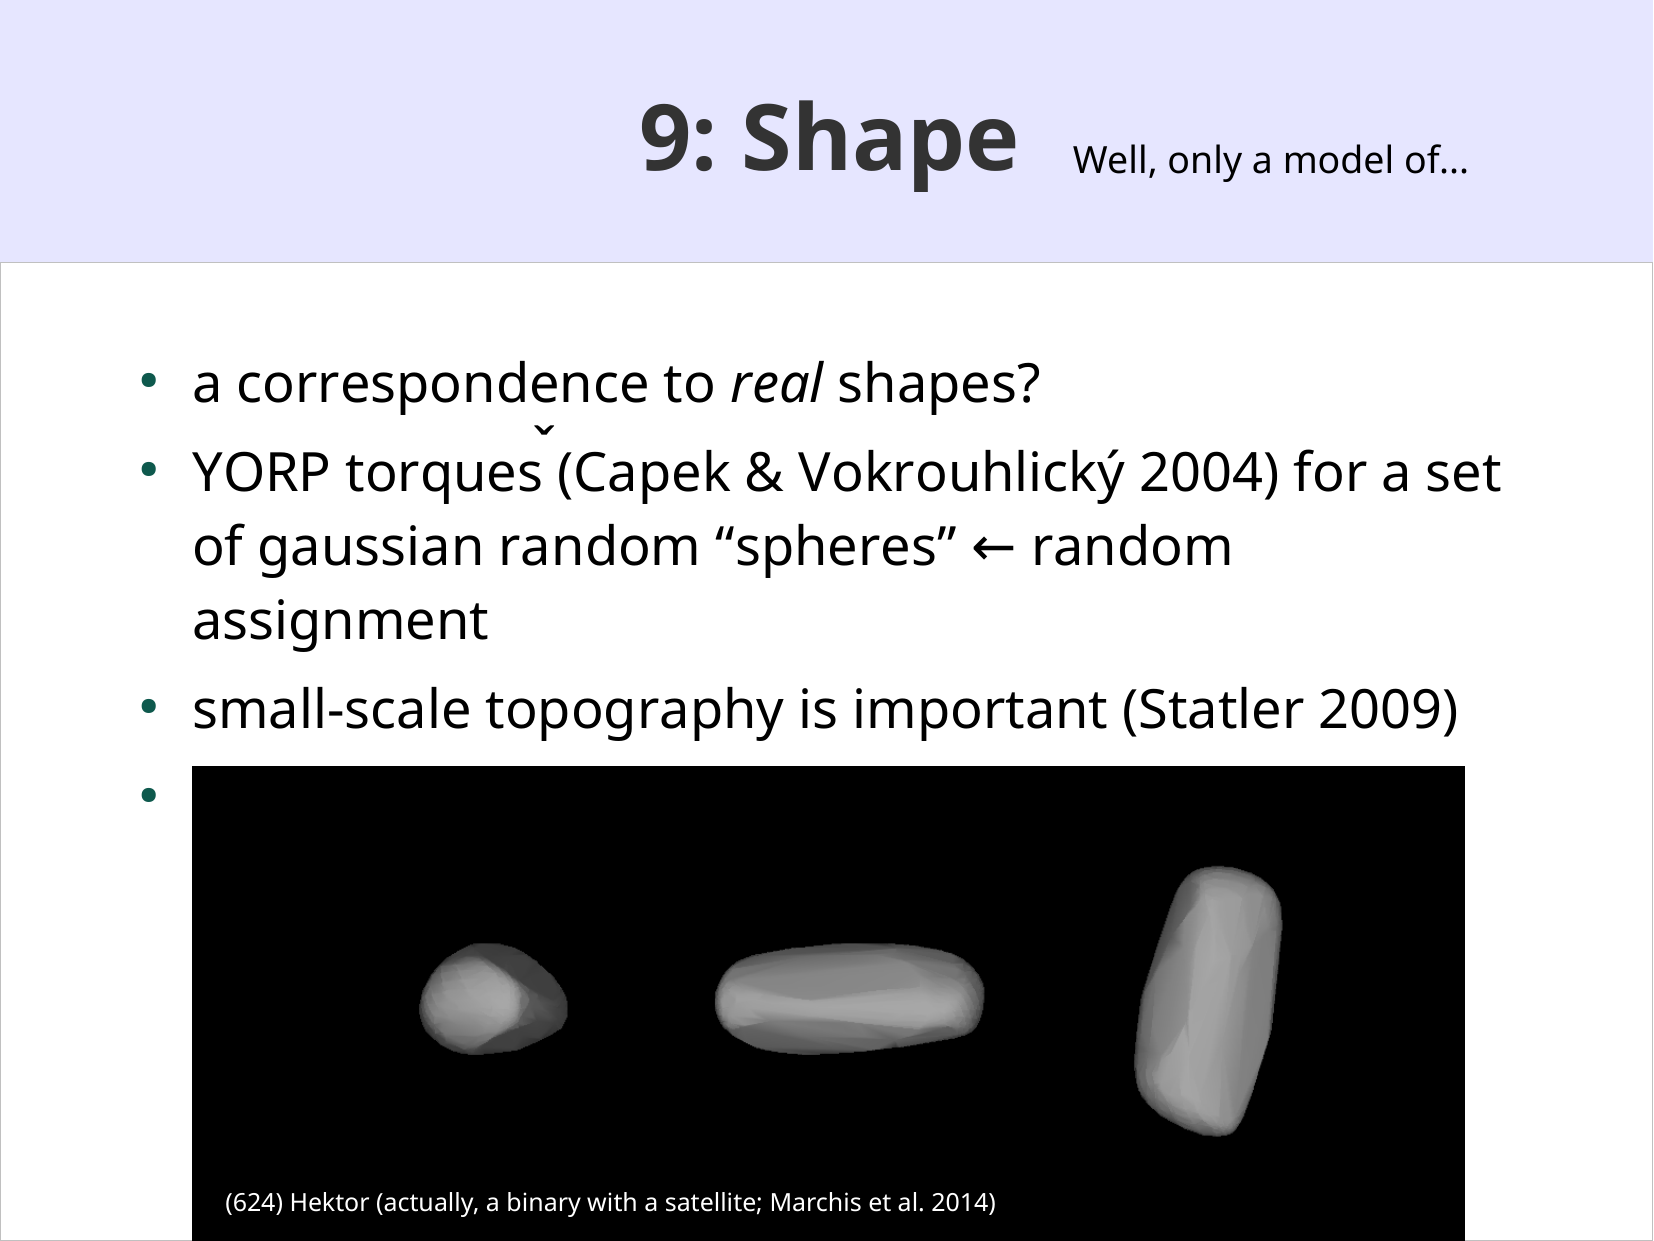

# 9: Shape
Well, only a model of...
a correspondence to real shapes?
YORP torques (Capek & Vokrouhlický 2004) for a set of gaussian random “spheres” ← random assignment
small-scale topography is important (Statler 2009)
stochastic YORP (Bottke et al. 2014, Cotto-Figueroa et al. 2014)
ˇ
(624) Hektor (actually, a binary with a satellite; Marchis et al. 2014)